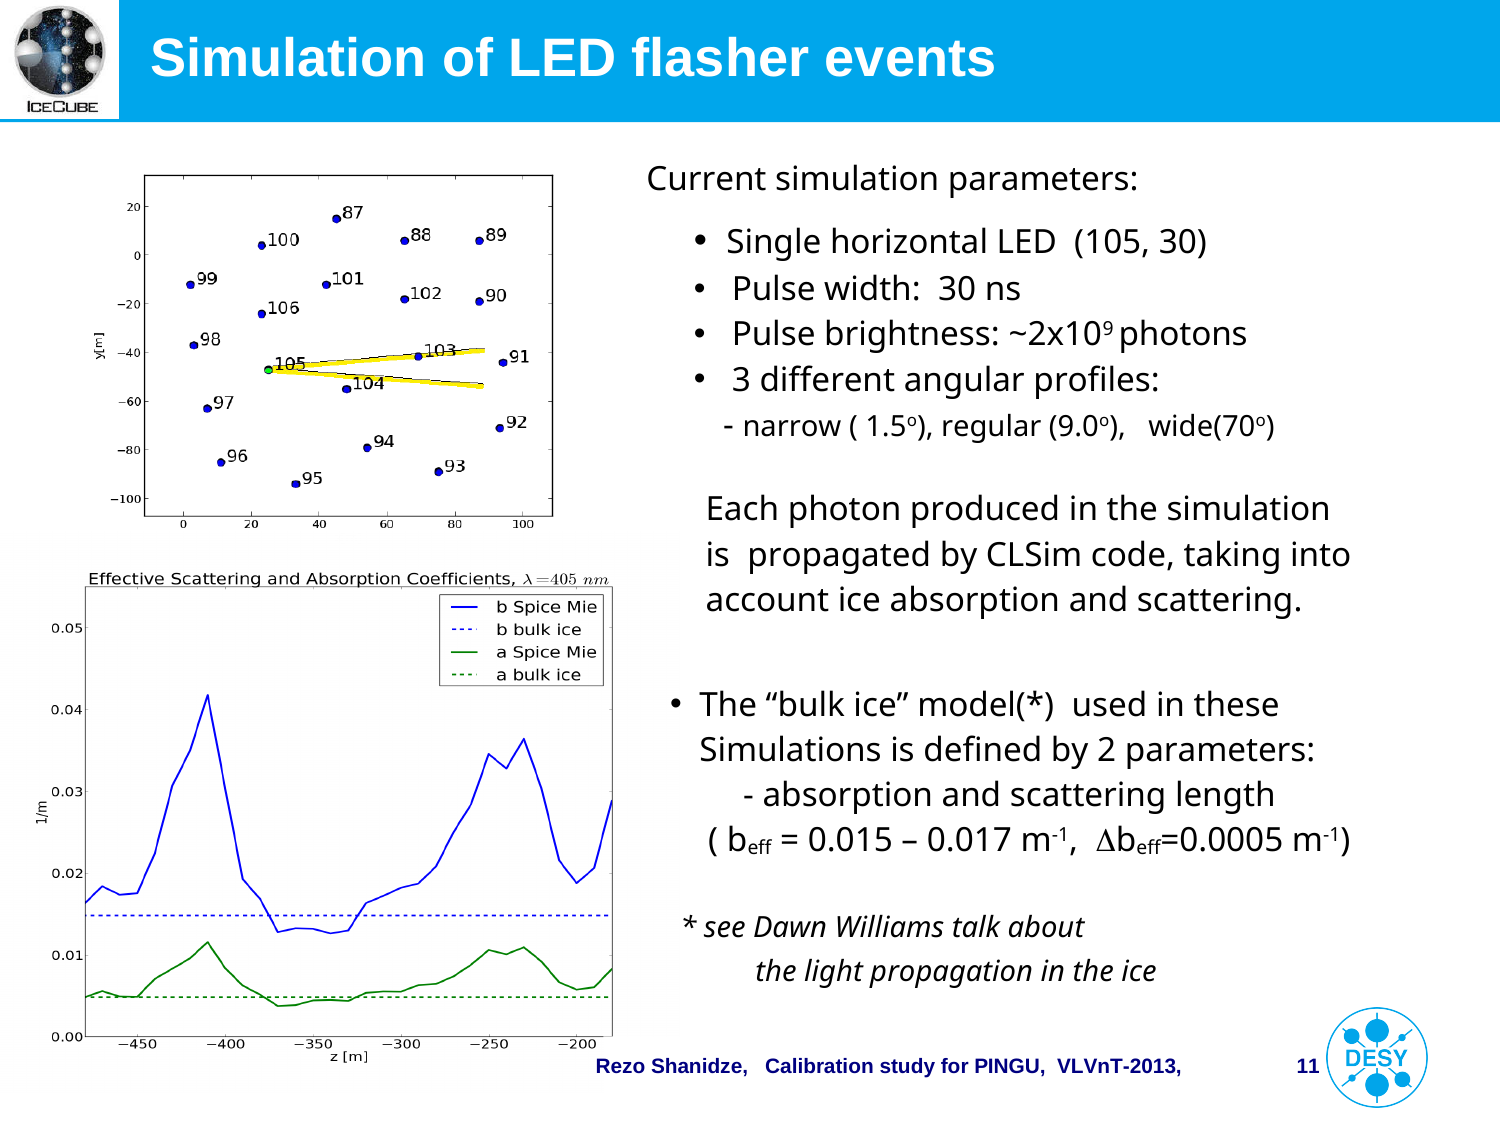

# Simulation of LED flasher events
Current simulation parameters:
 Single horizontal LED (105, 30)
 Pulse width: 30 ns
 Pulse brightness: ~2x109 photons
 3 different angular profiles:
 - narrow ( 1.5o), regular (9.0o), wide(70o)
Each photon produced in the simulation
is propagated by CLSim code, taking into
account ice absorption and scattering.
 The “bulk ice” model(*) used in these
 Simulations is defined by 2 parameters:
 - absorption and scattering length
 ( beff = 0.015 – 0.017 m-1, Dbeff=0.0005 m-1)
* see Dawn Williams talk about
 the light propagation in the ice
Rezo Shanidze, Calibration study for PINGU, VLVnT-2013, 11